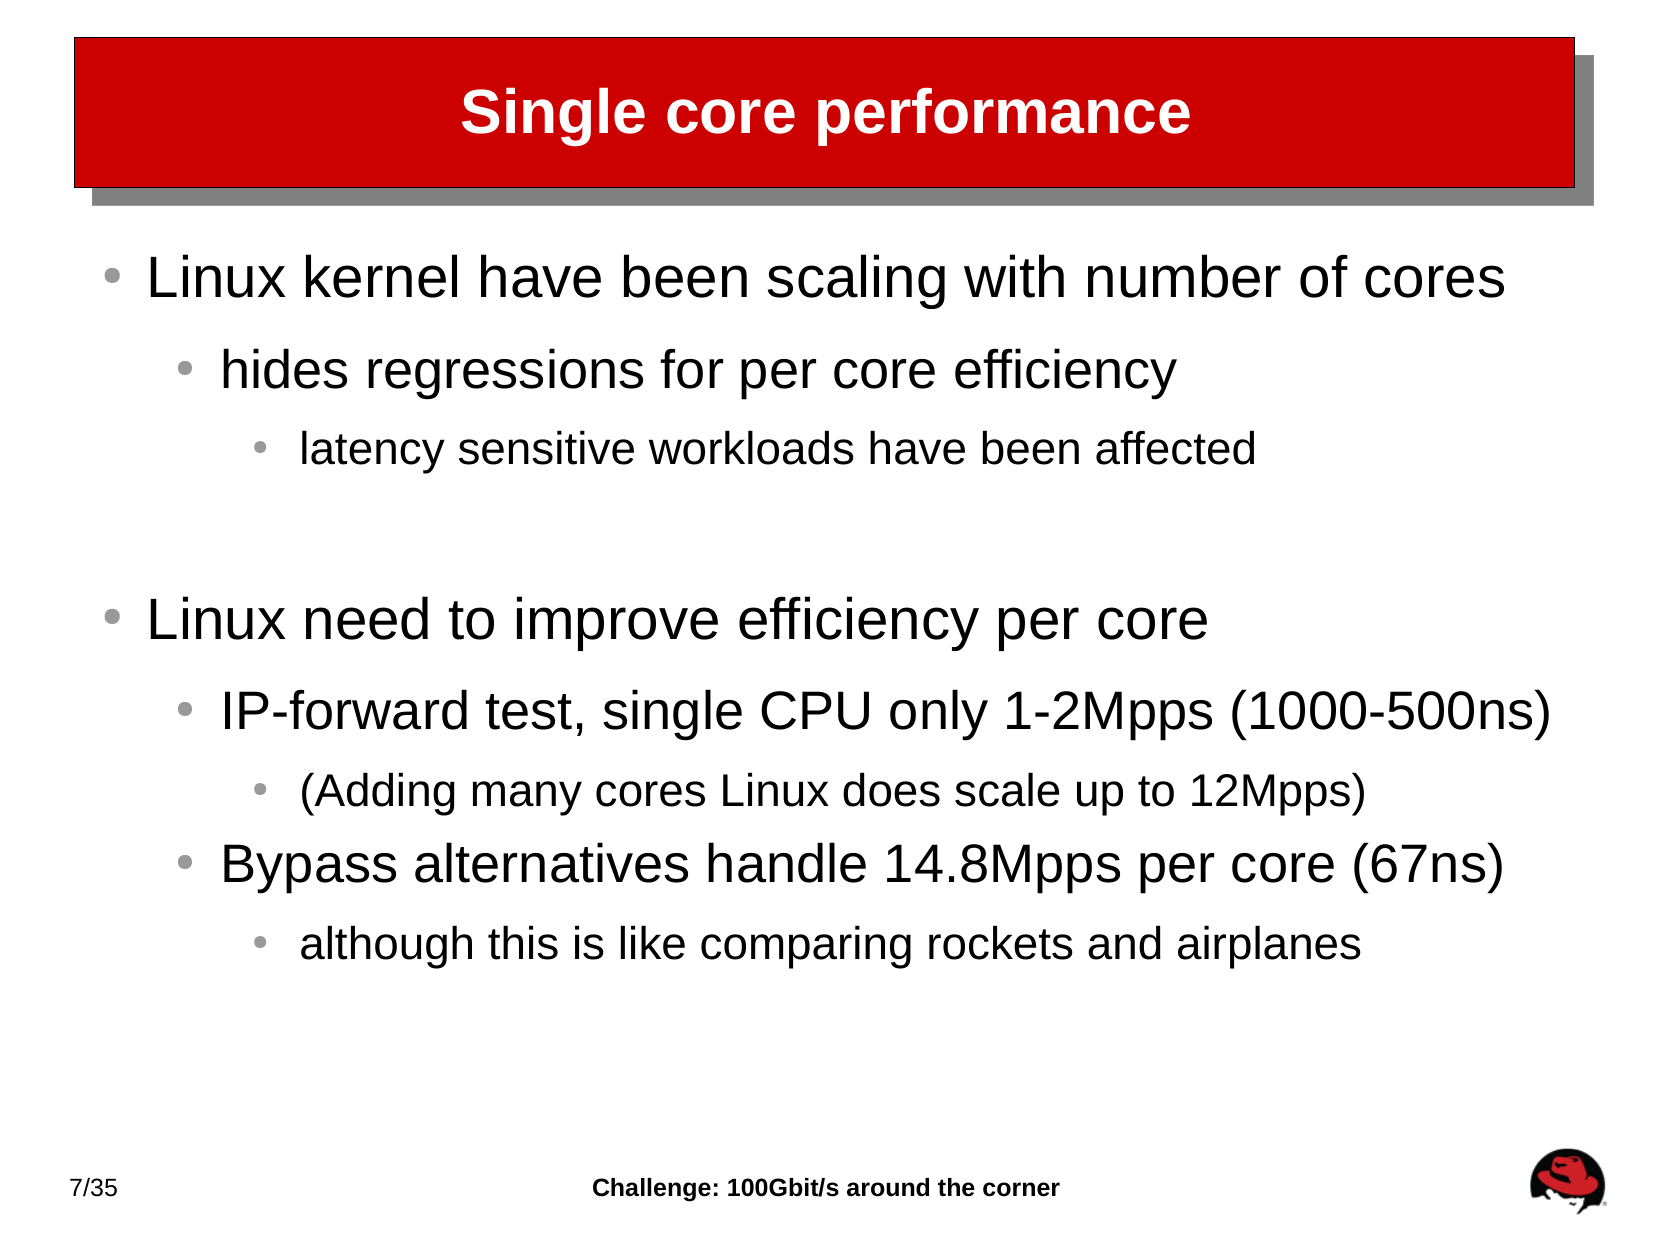

# Single core performance
Linux kernel have been scaling with number of cores
hides regressions for per core efficiency
latency sensitive workloads have been affected
Linux need to improve efficiency per core
IP-forward test, single CPU only 1-2Mpps (1000-500ns)
(Adding many cores Linux does scale up to 12Mpps)
Bypass alternatives handle 14.8Mpps per core (67ns)
although this is like comparing rockets and airplanes